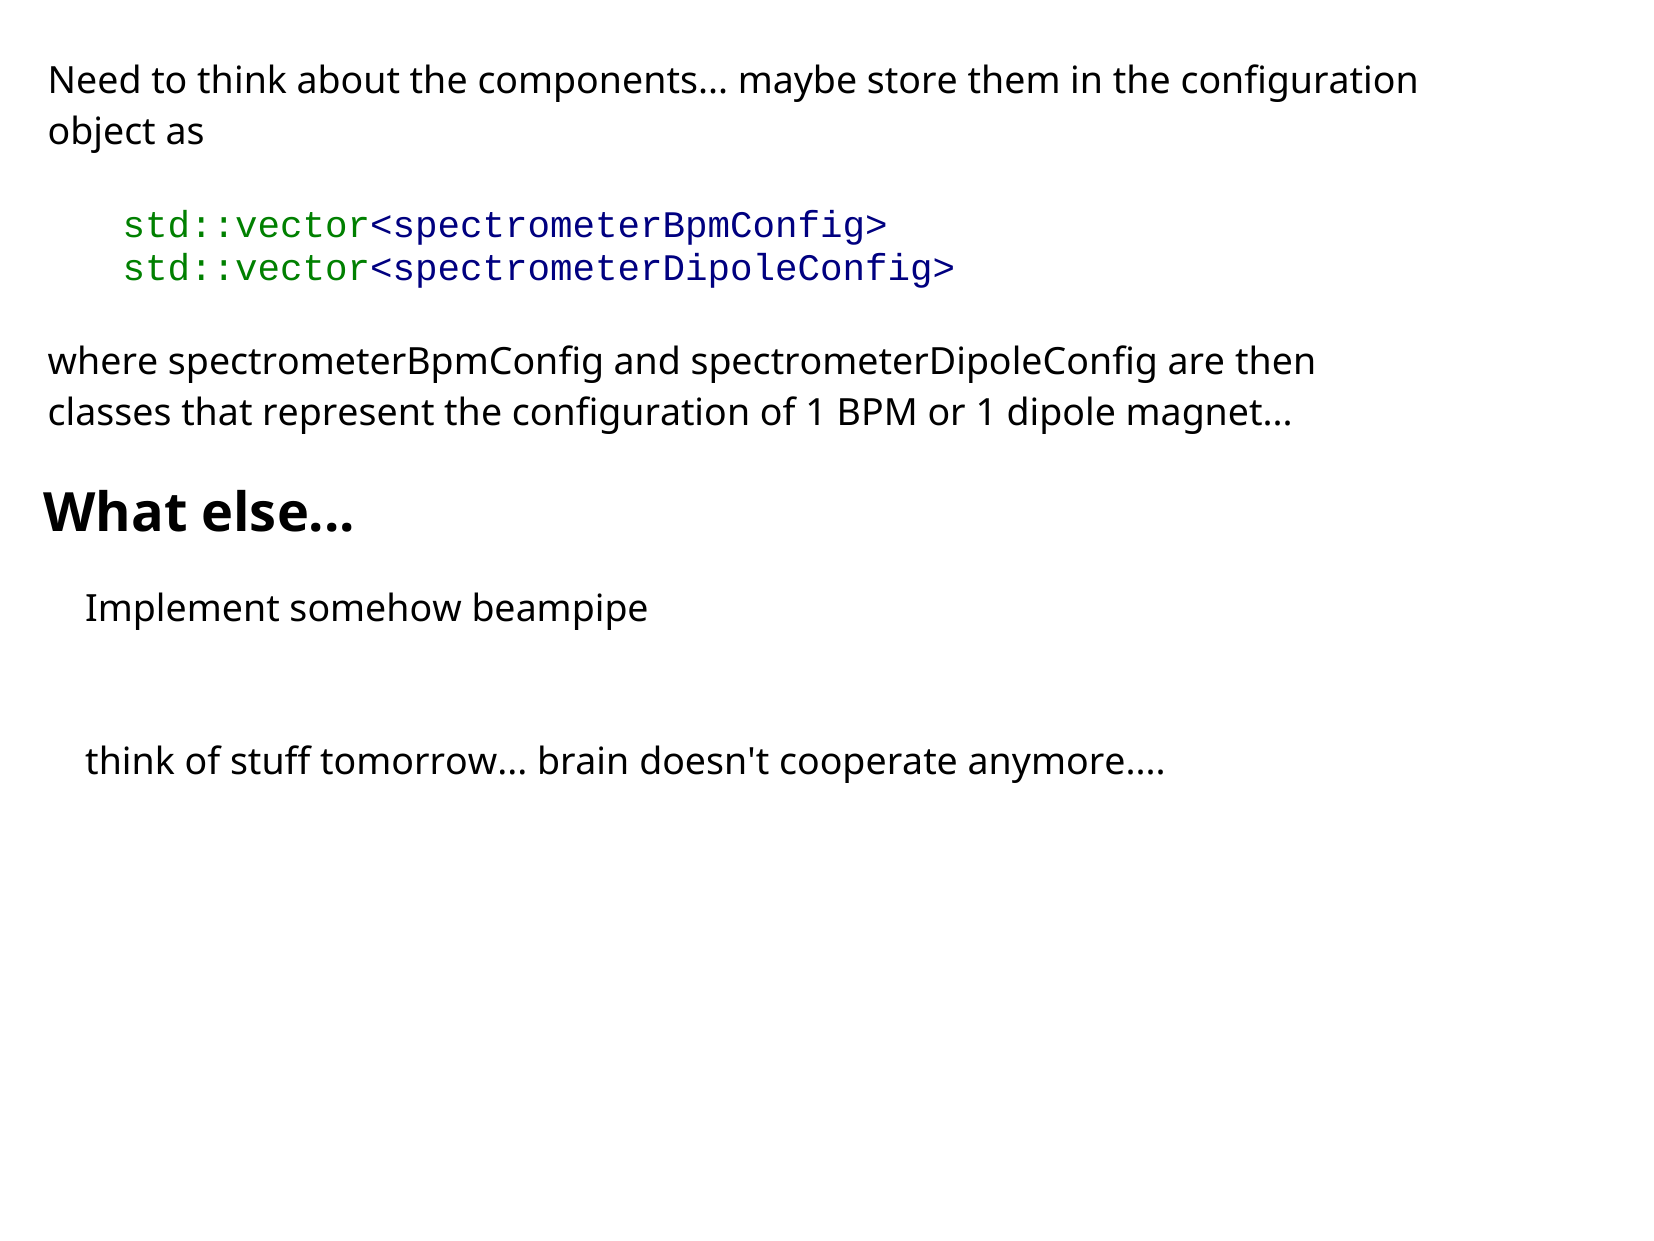

Need to think about the components... maybe store them in the configuration
object as
	std::vector<spectrometerBpmConfig>
	std::vector<spectrometerDipoleConfig>
where spectrometerBpmConfig and spectrometerDipoleConfig are then
classes that represent the configuration of 1 BPM or 1 dipole magnet...
What else...
Implement somehow beampipe
think of stuff tomorrow... brain doesn't cooperate anymore....